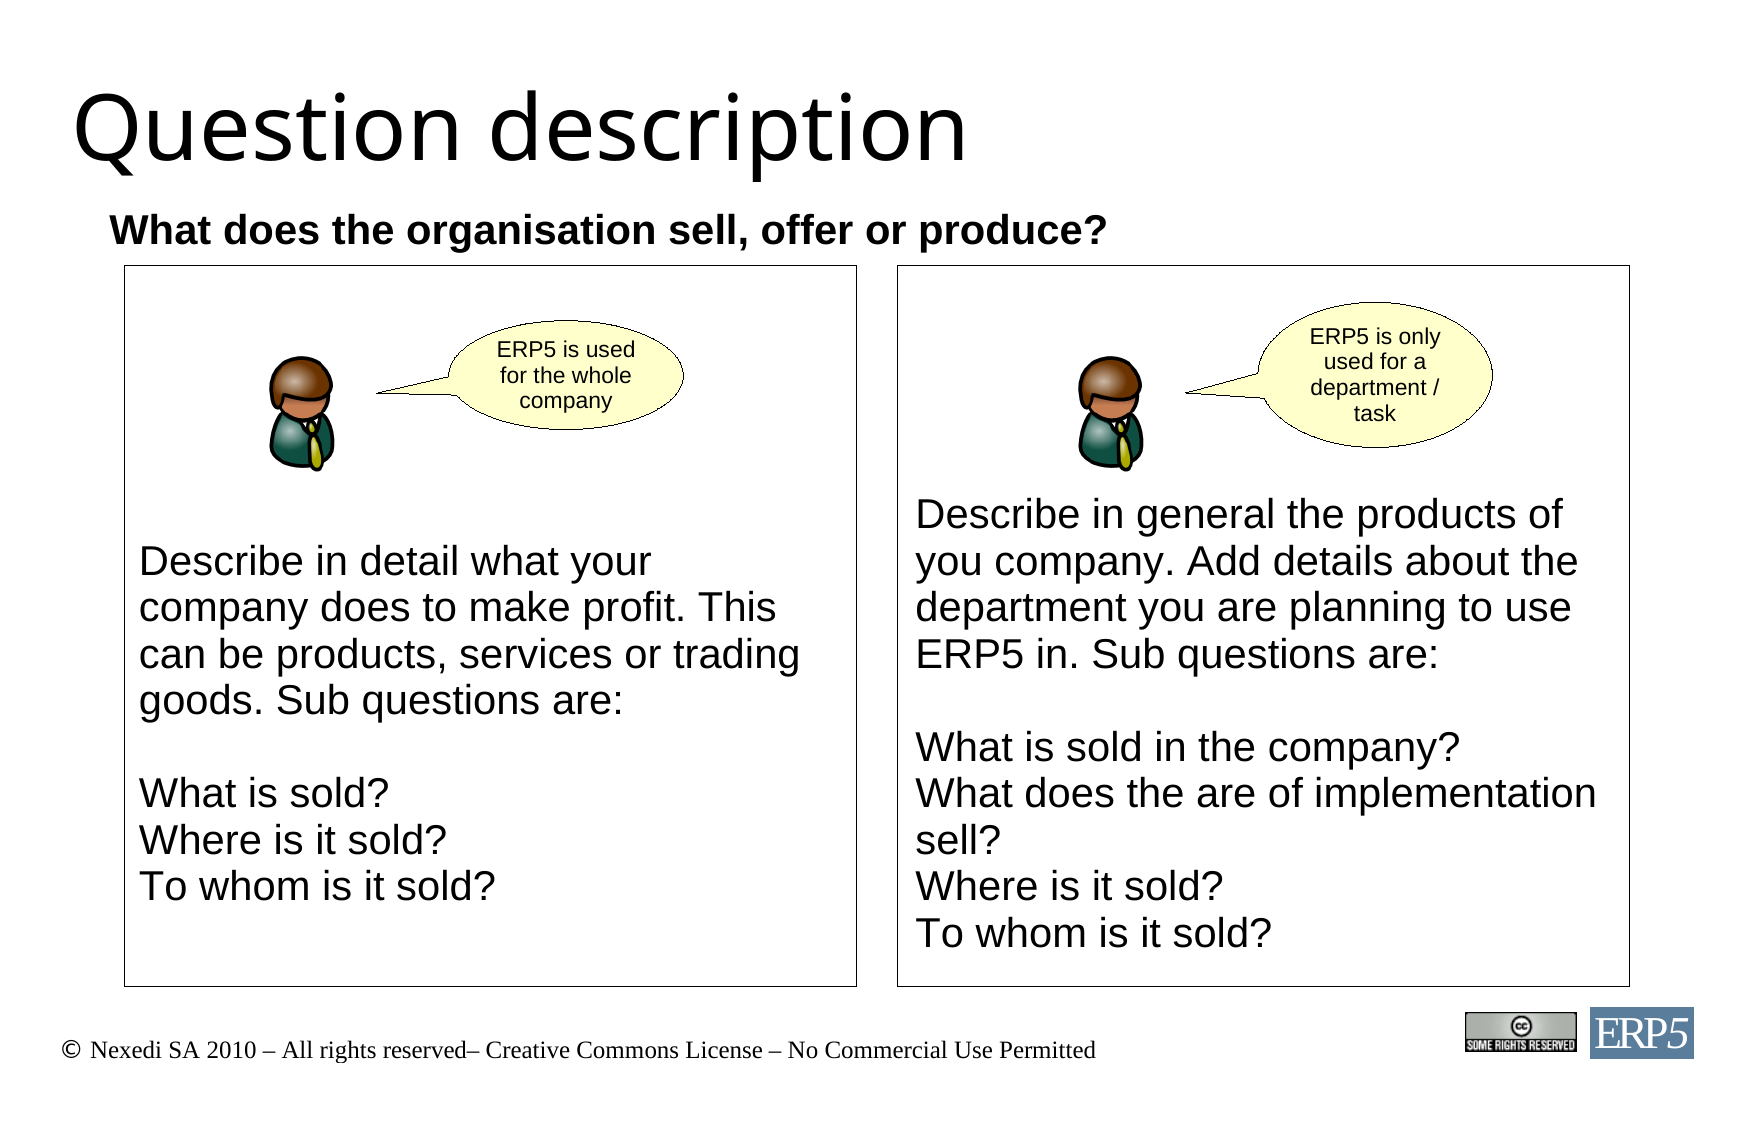

# Question description
What does the organisation sell, offer or produce?
ERP5 is only used for a department / task
ERP5 is used for the whole company
Describe in detail what your company does to make profit. This can be products, services or trading goods. Sub questions are:
What is sold?
Where is it sold?
To whom is it sold?
Describe in general the products of you company. Add details about the department you are planning to use ERP5 in. Sub questions are:
What is sold in the company?
What does the are of implementation sell?
Where is it sold?
To whom is it sold?